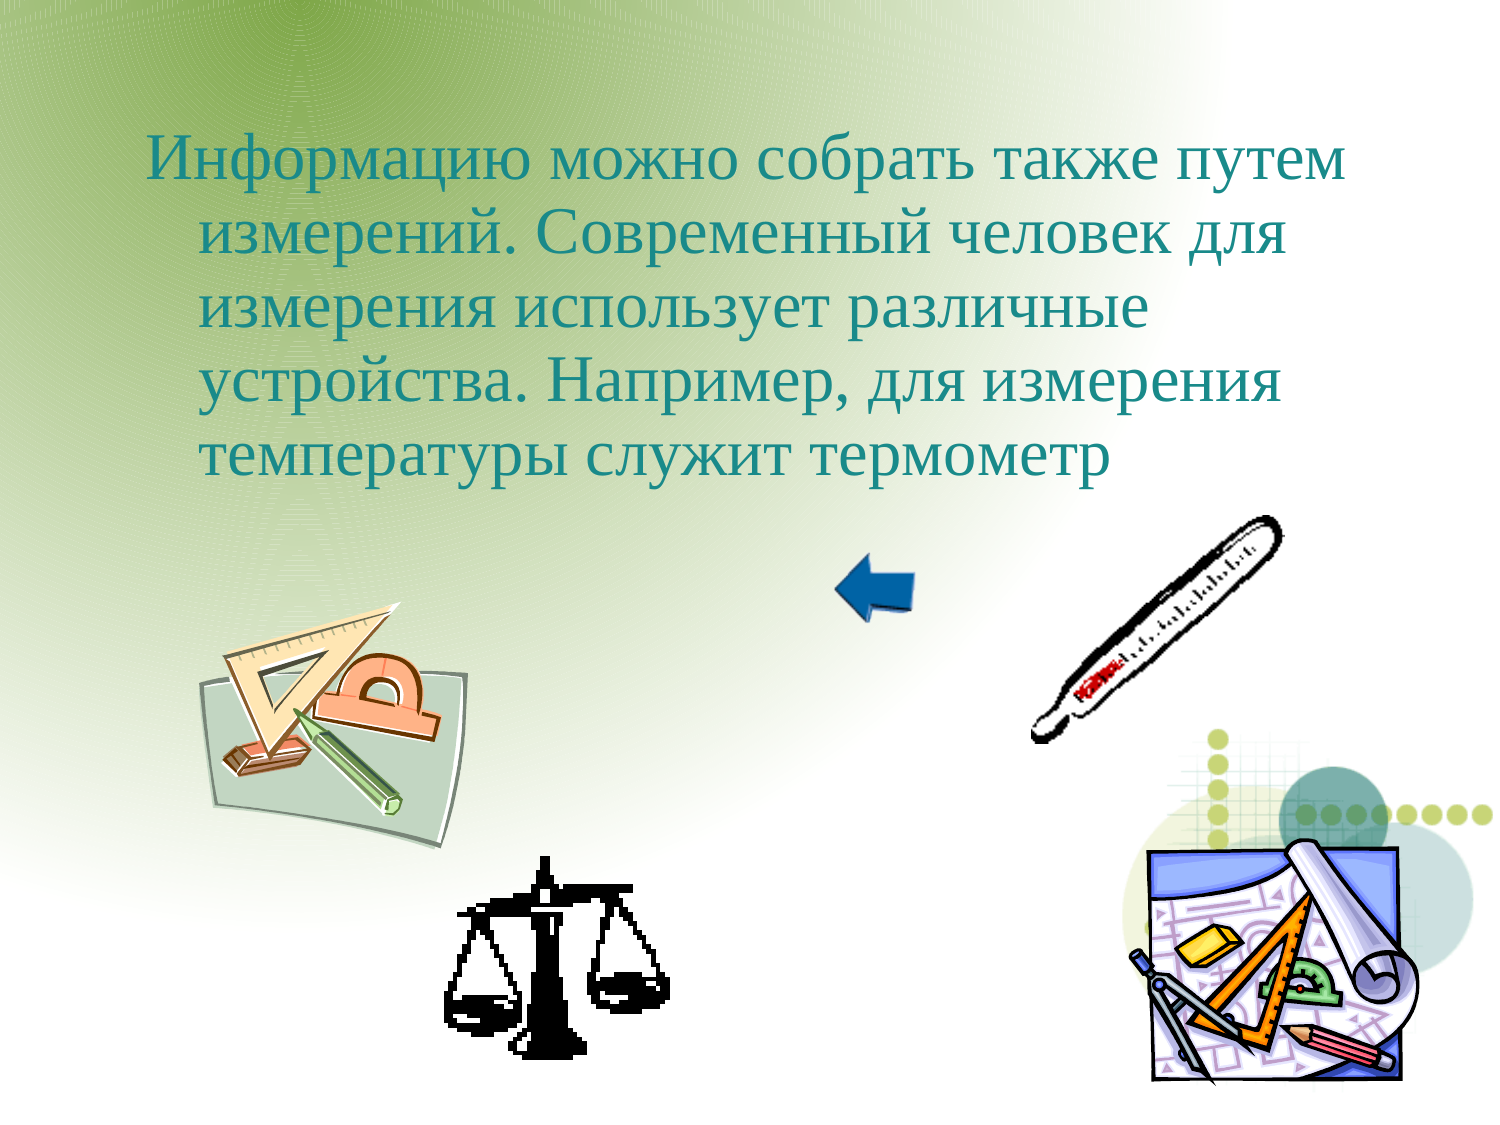

# Информацию можно собрать также путем измерений. Современный человек для измерения использует различные устройства. Например, для измерения температуры служит термометр